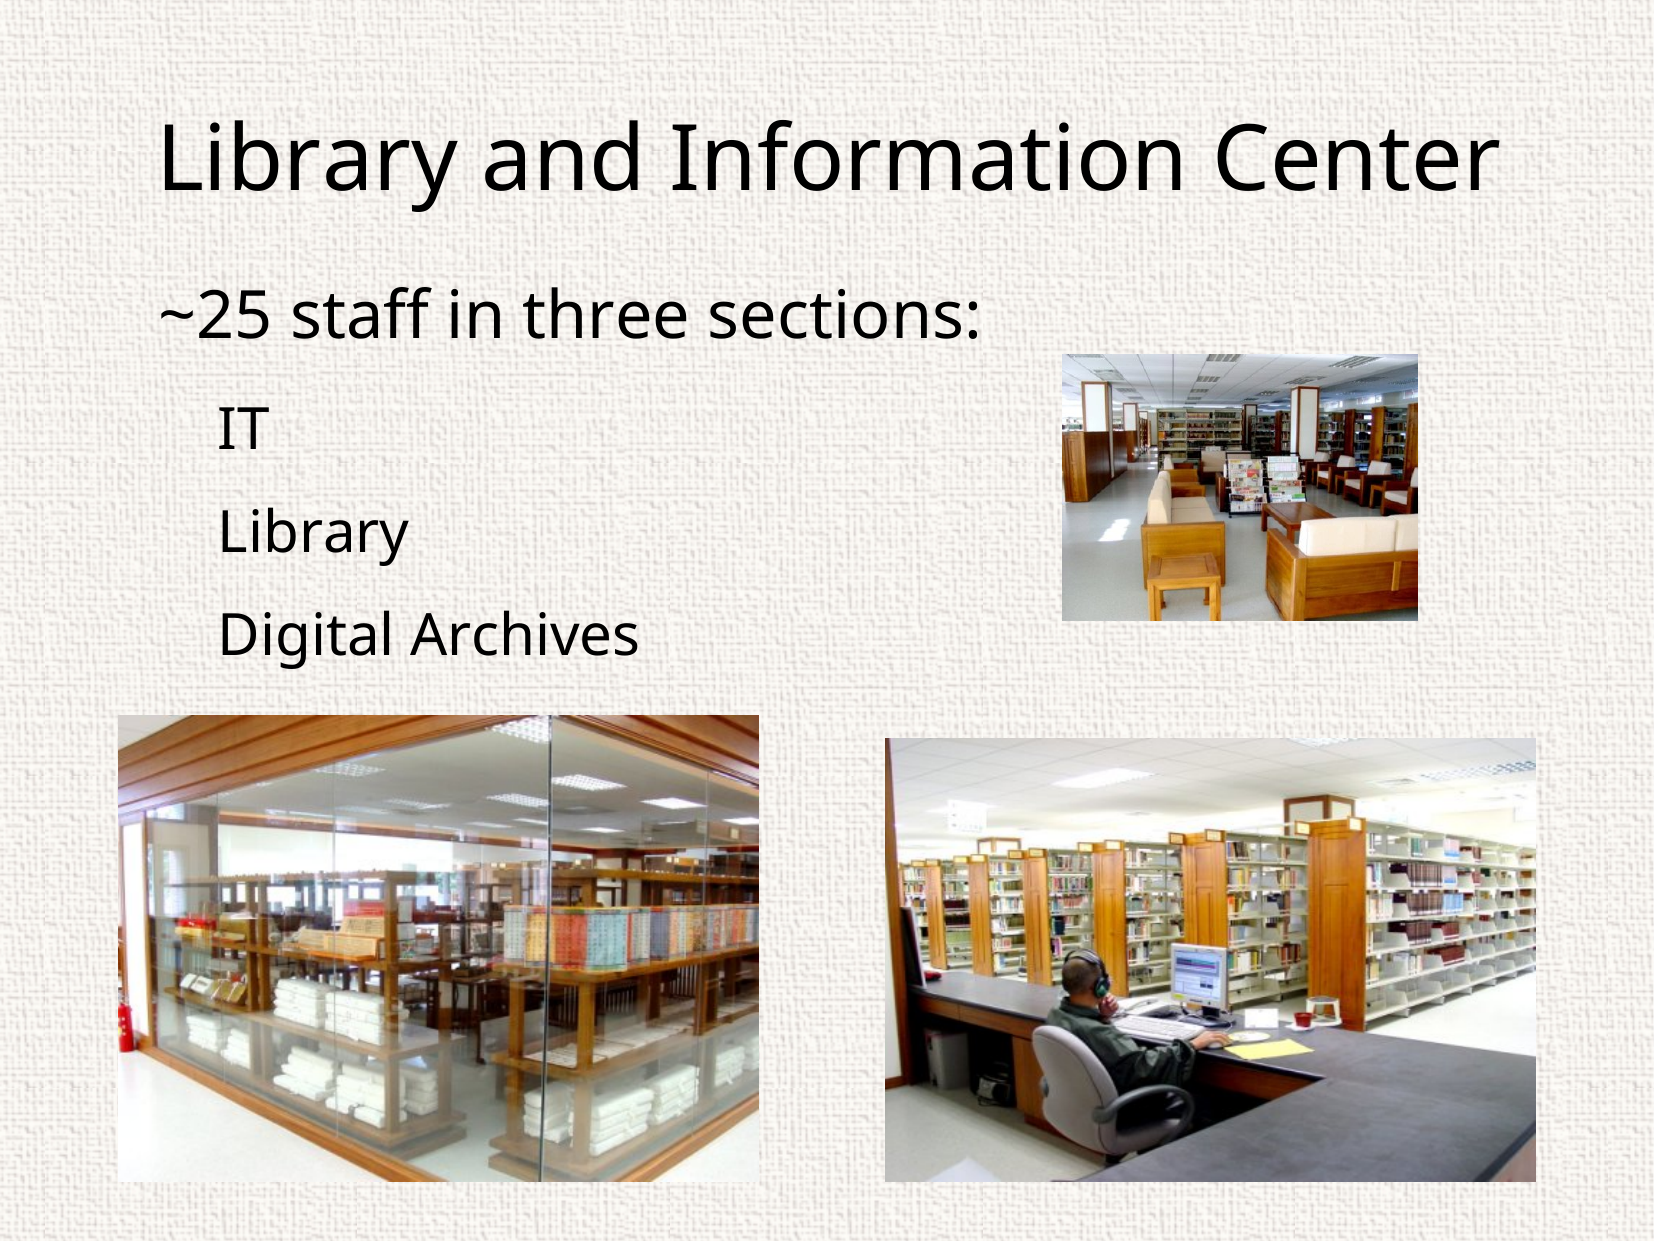

# Library and Information Center
 ~25 staff in three sections:
IT
Library
Digital Archives